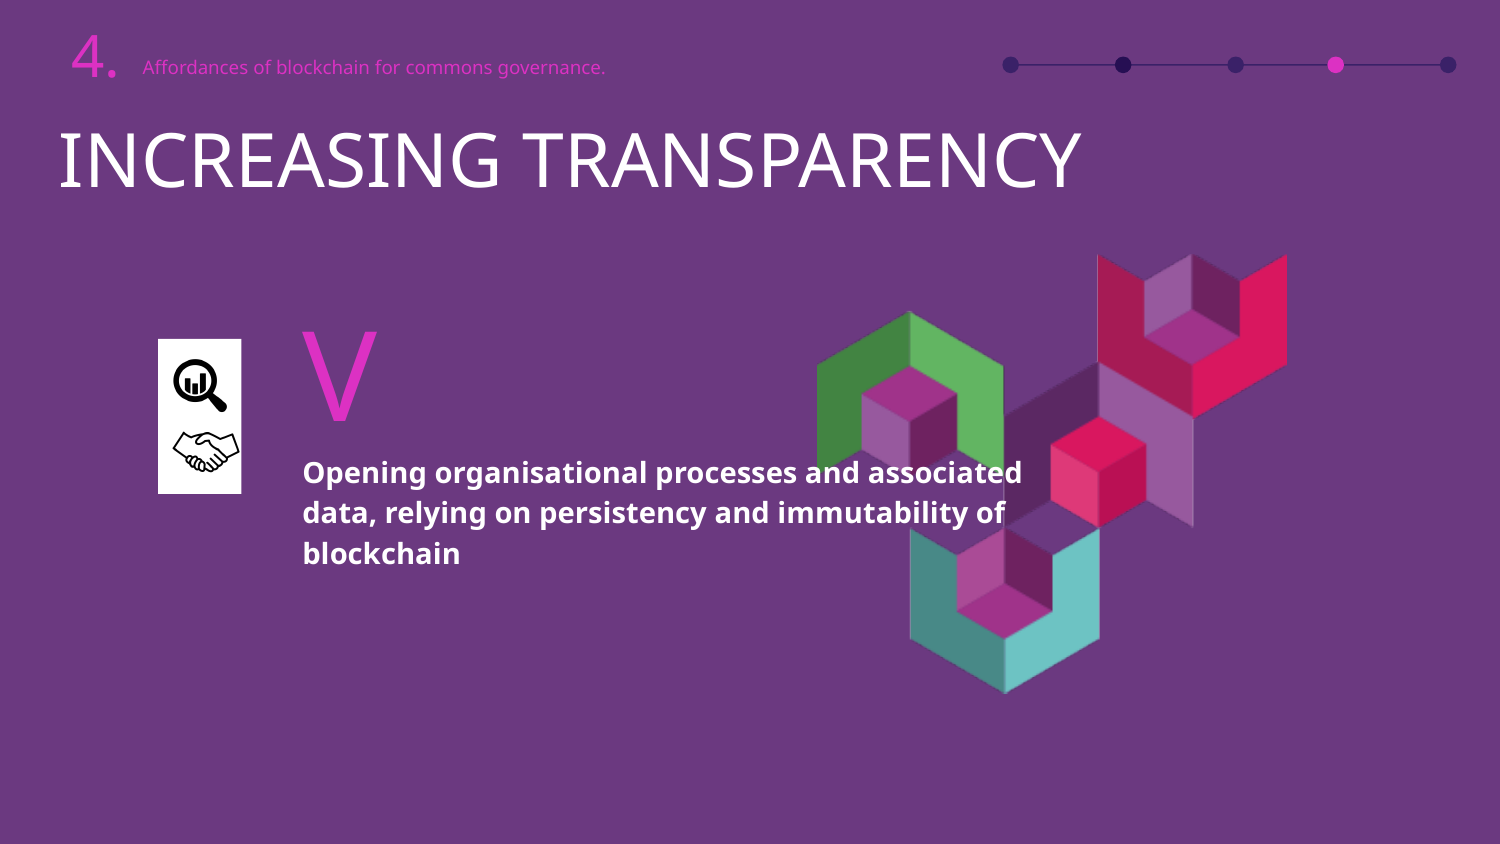

4.
Affordances of blockchain for commons governance.
INCREASING TRANSPARENCY
V
# Opening organisational processes and associated data, relying on persistency and immutability of blockchain